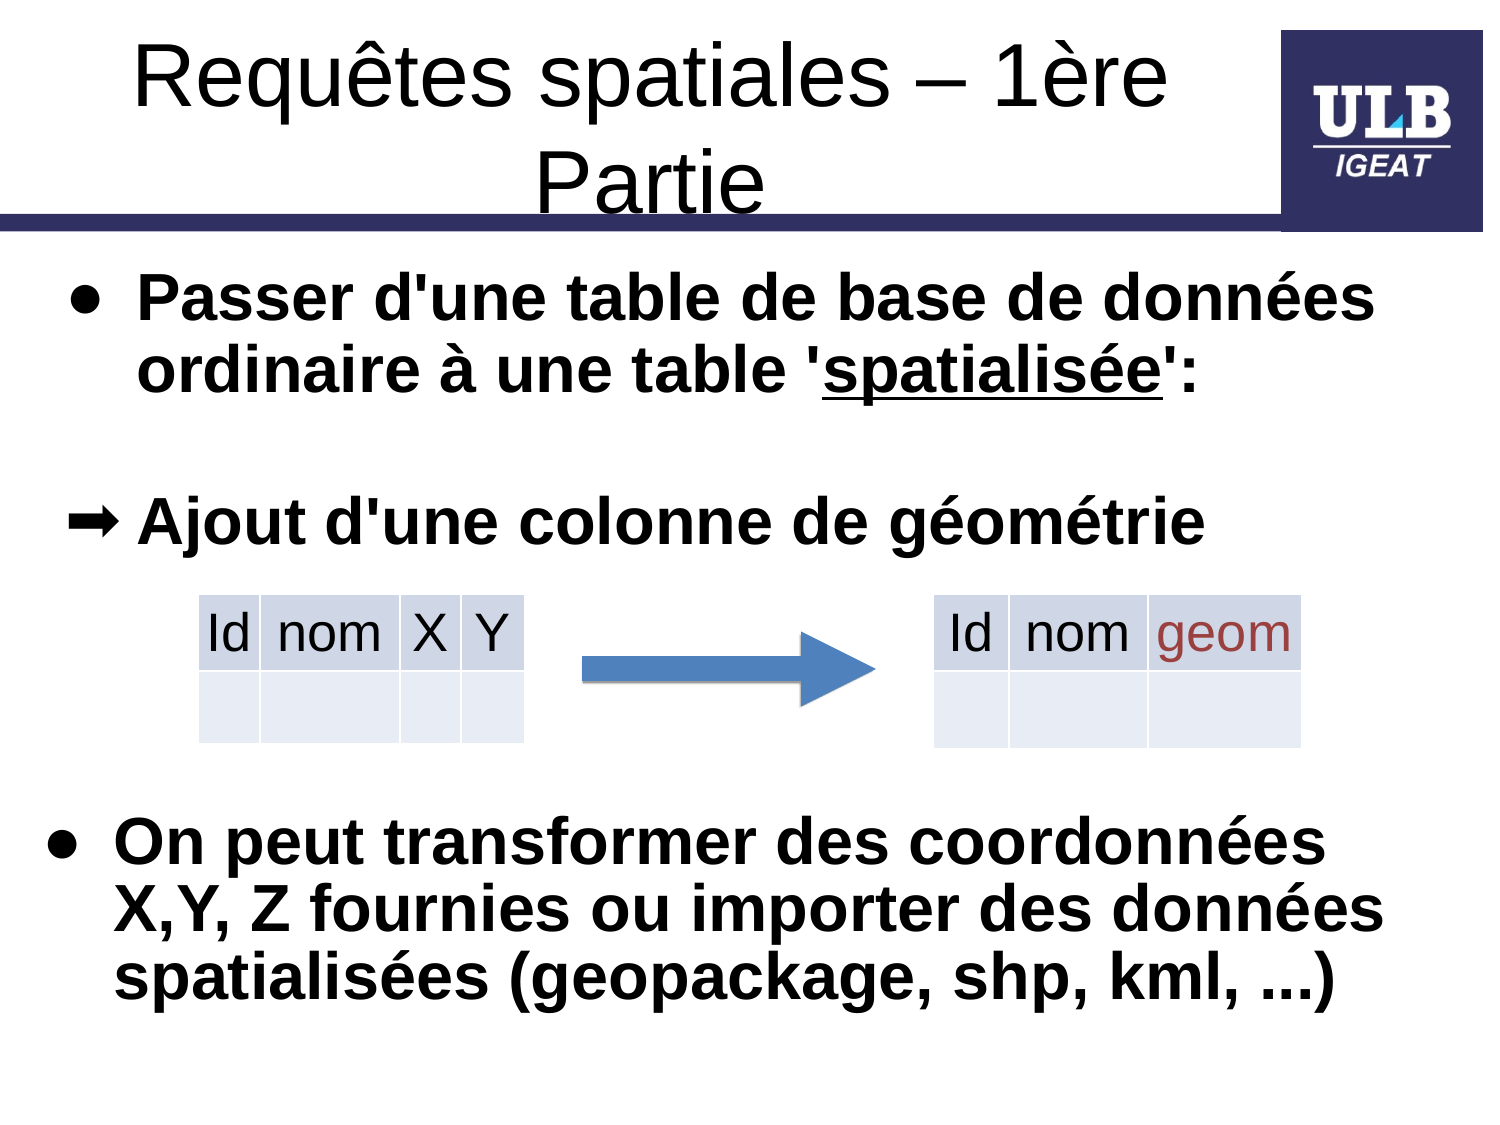

# Requêtes spatiales – 1ère Partie
Passer d'une table de base de données ordinaire à une table 'spatialisée':
Ajout d'une colonne de géométrie
| Id | nom | X | Y |
| --- | --- | --- | --- |
| | | | |
| Id | nom | geom |
| --- | --- | --- |
| | | |
On peut transformer des coordonnées X,Y, Z fournies ou importer des données spatialisées (geopackage, shp, kml, ...)